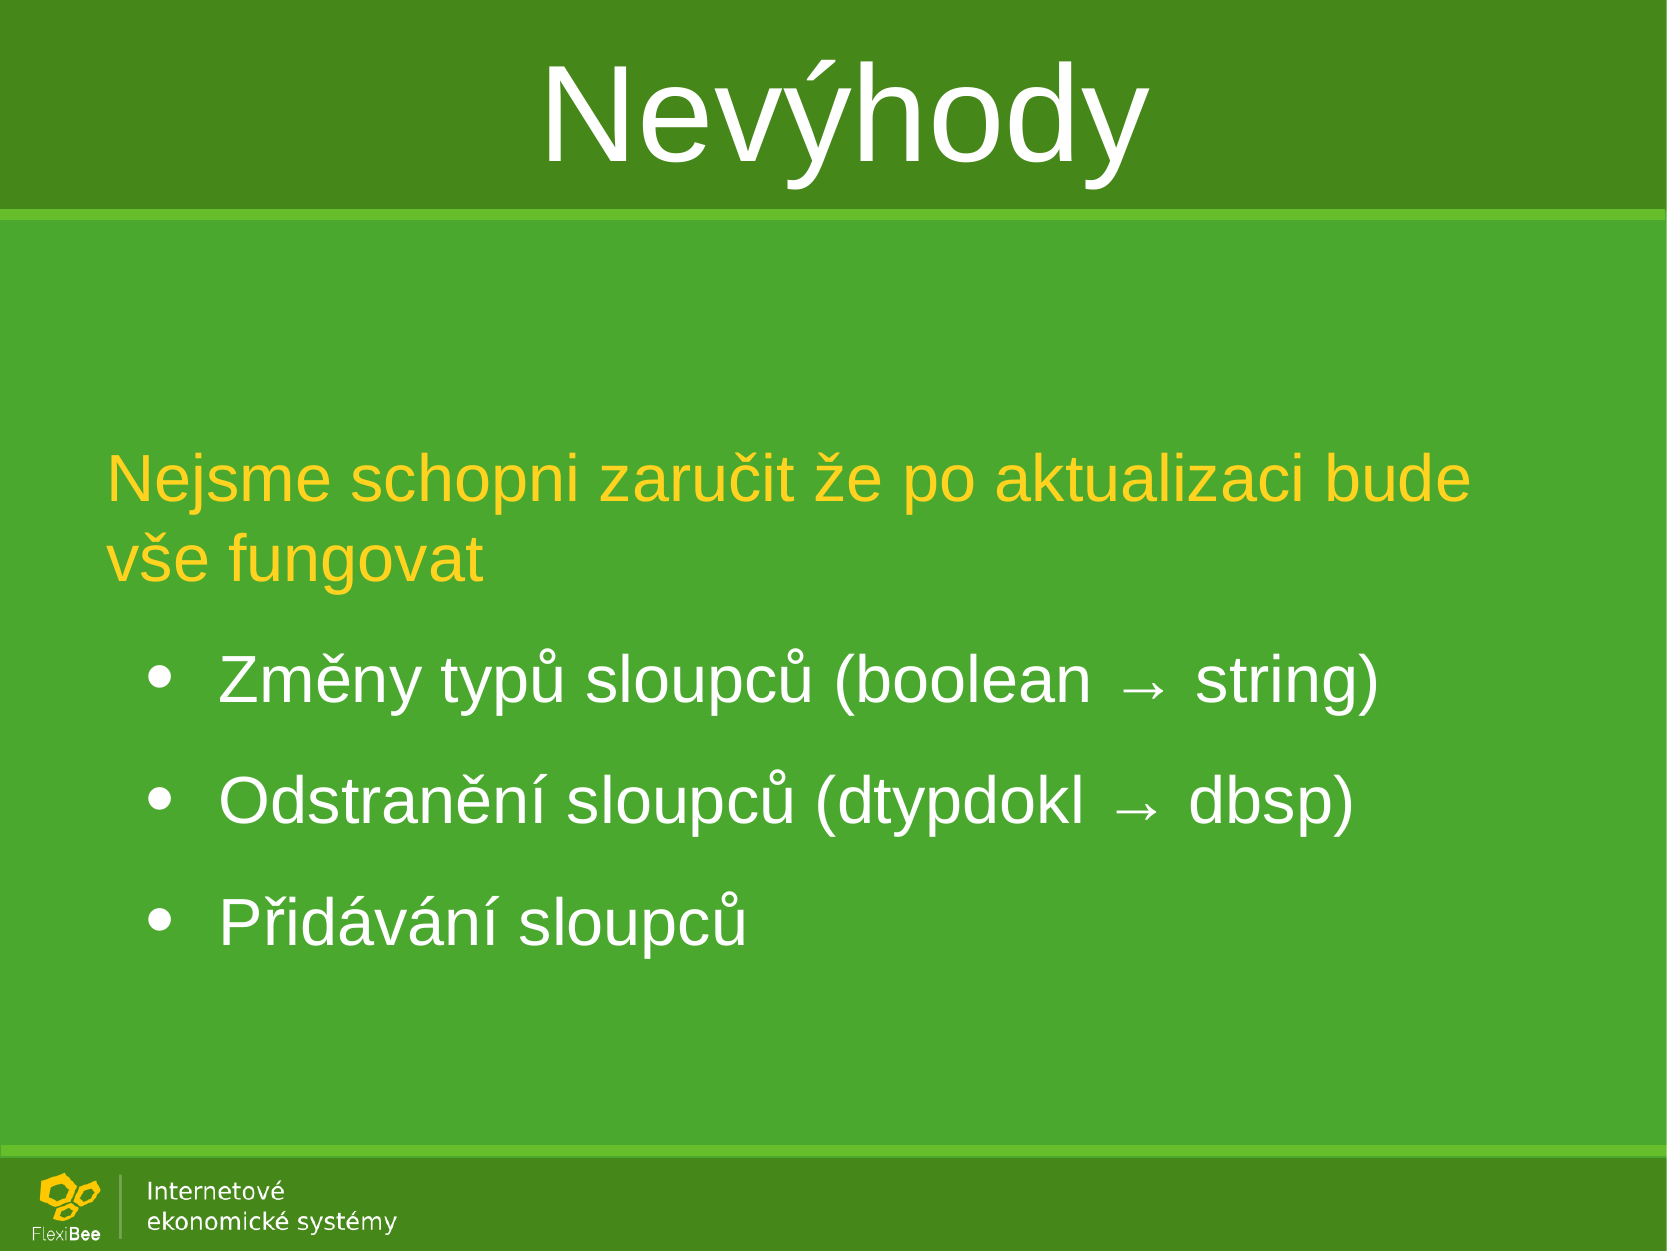

# Nevýhody
Nejsme schopni zaručit že po aktualizaci bude vše fungovat
Změny typů sloupců (boolean → string)
Odstranění sloupců (dtypdokl → dbsp)
Přidávání sloupců